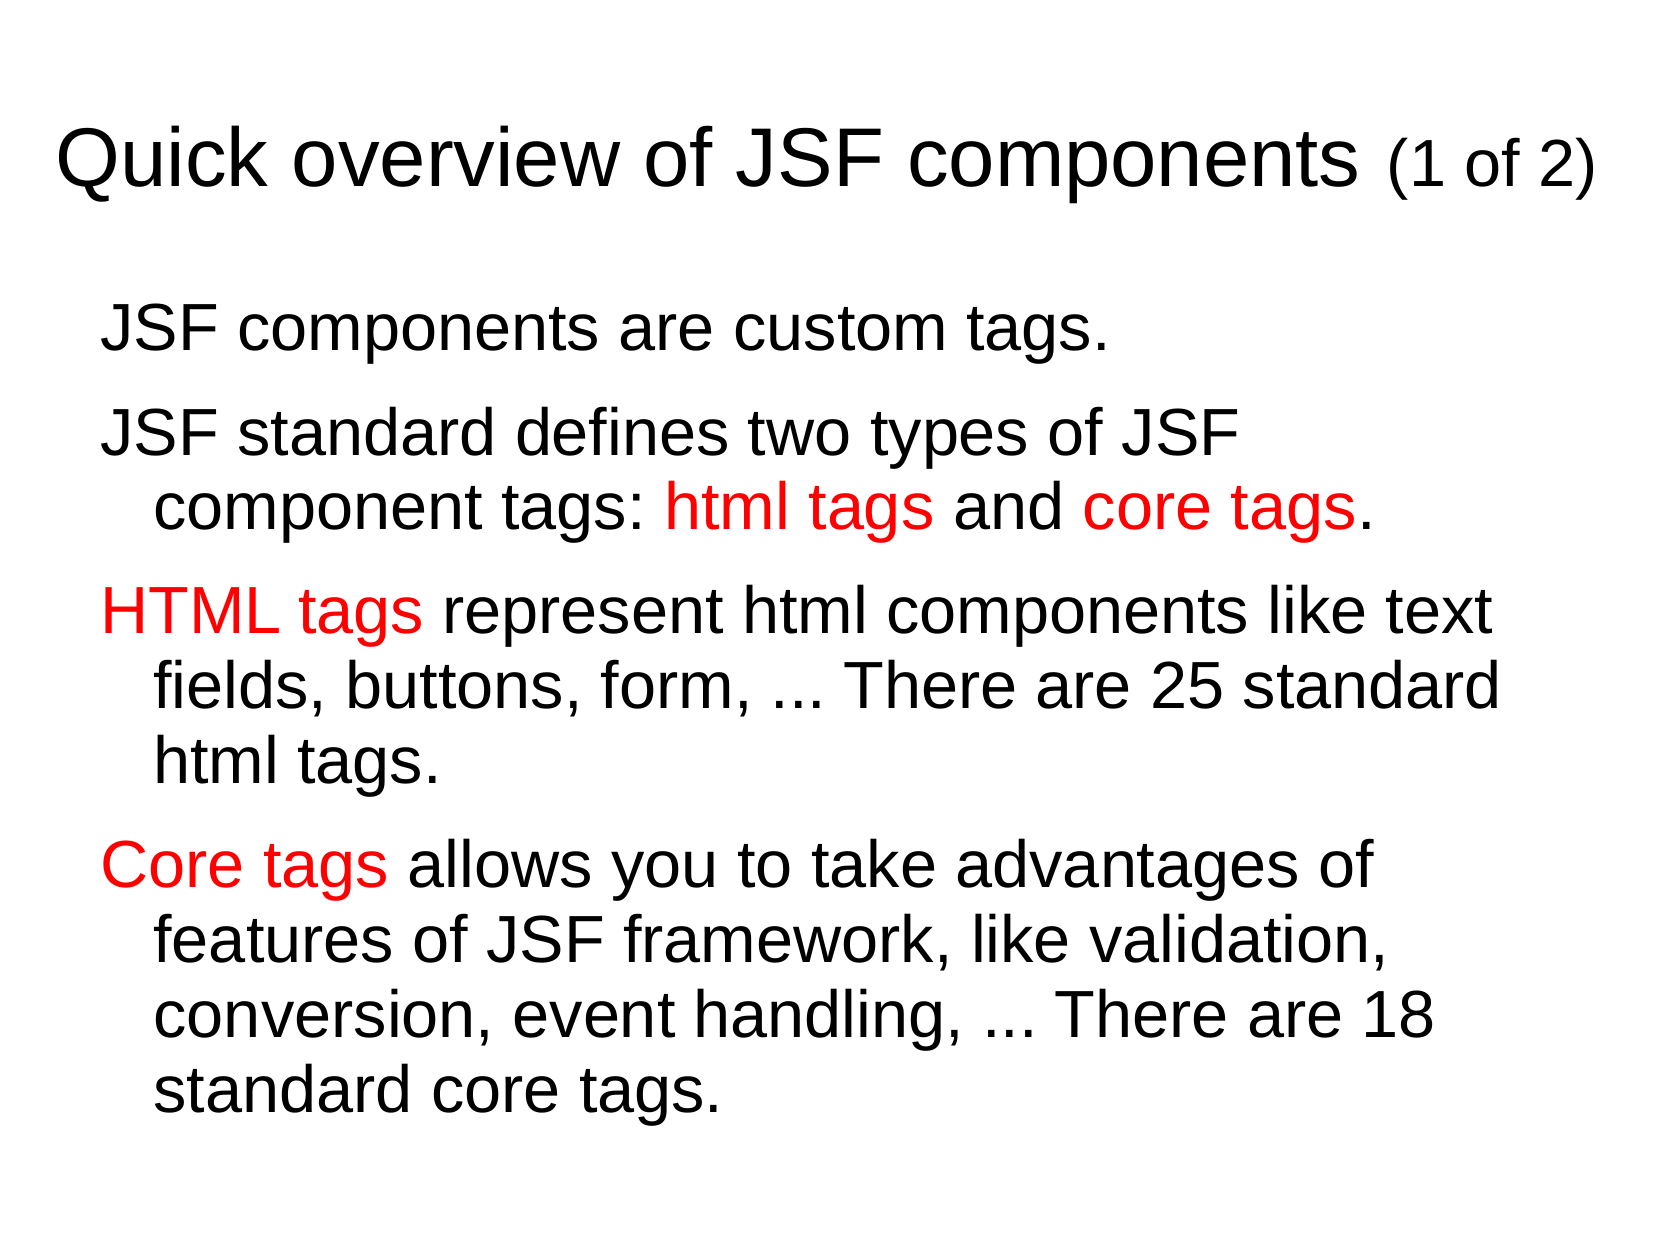

# Quick overview of JSF components (1 of 2)
JSF components are custom tags.
JSF standard defines two types of JSF component tags: html tags and core tags.
HTML tags represent html components like text fields, buttons, form, ... There are 25 standard html tags.
Core tags allows you to take advantages of features of JSF framework, like validation, conversion, event handling, ... There are 18 standard core tags.